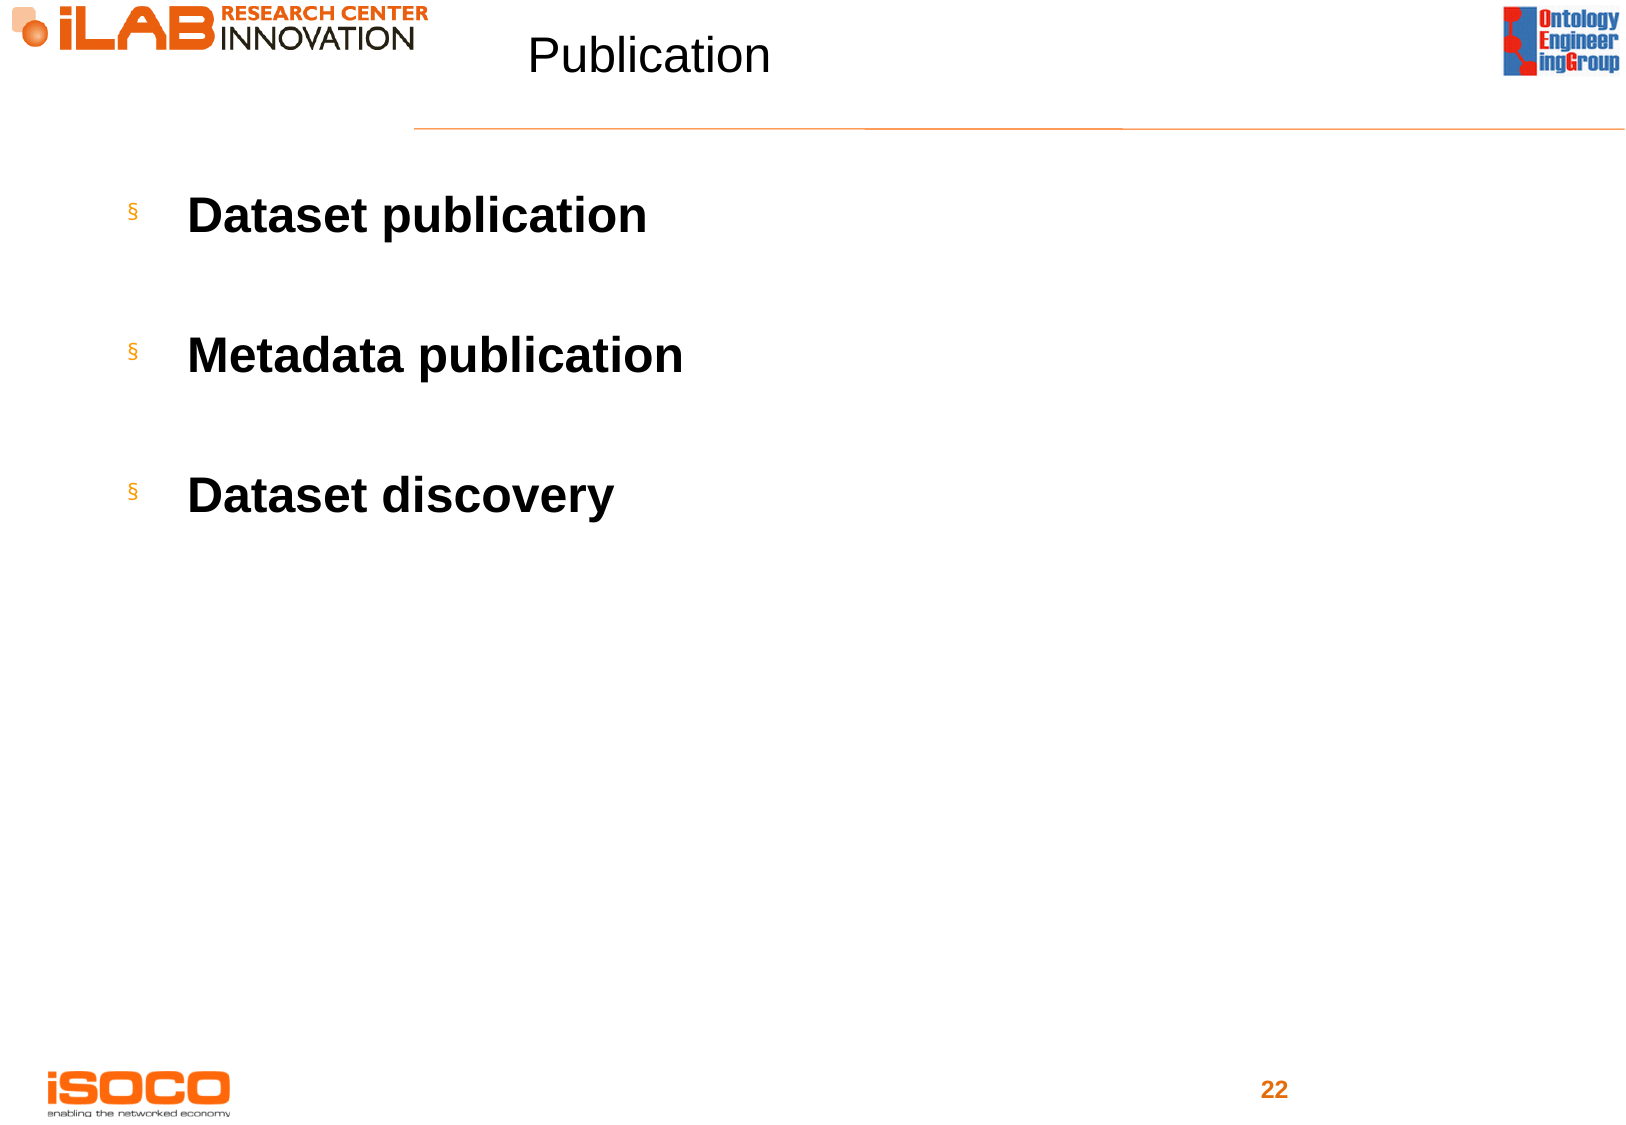

# Publication
Dataset publication
Metadata publication
Dataset discovery